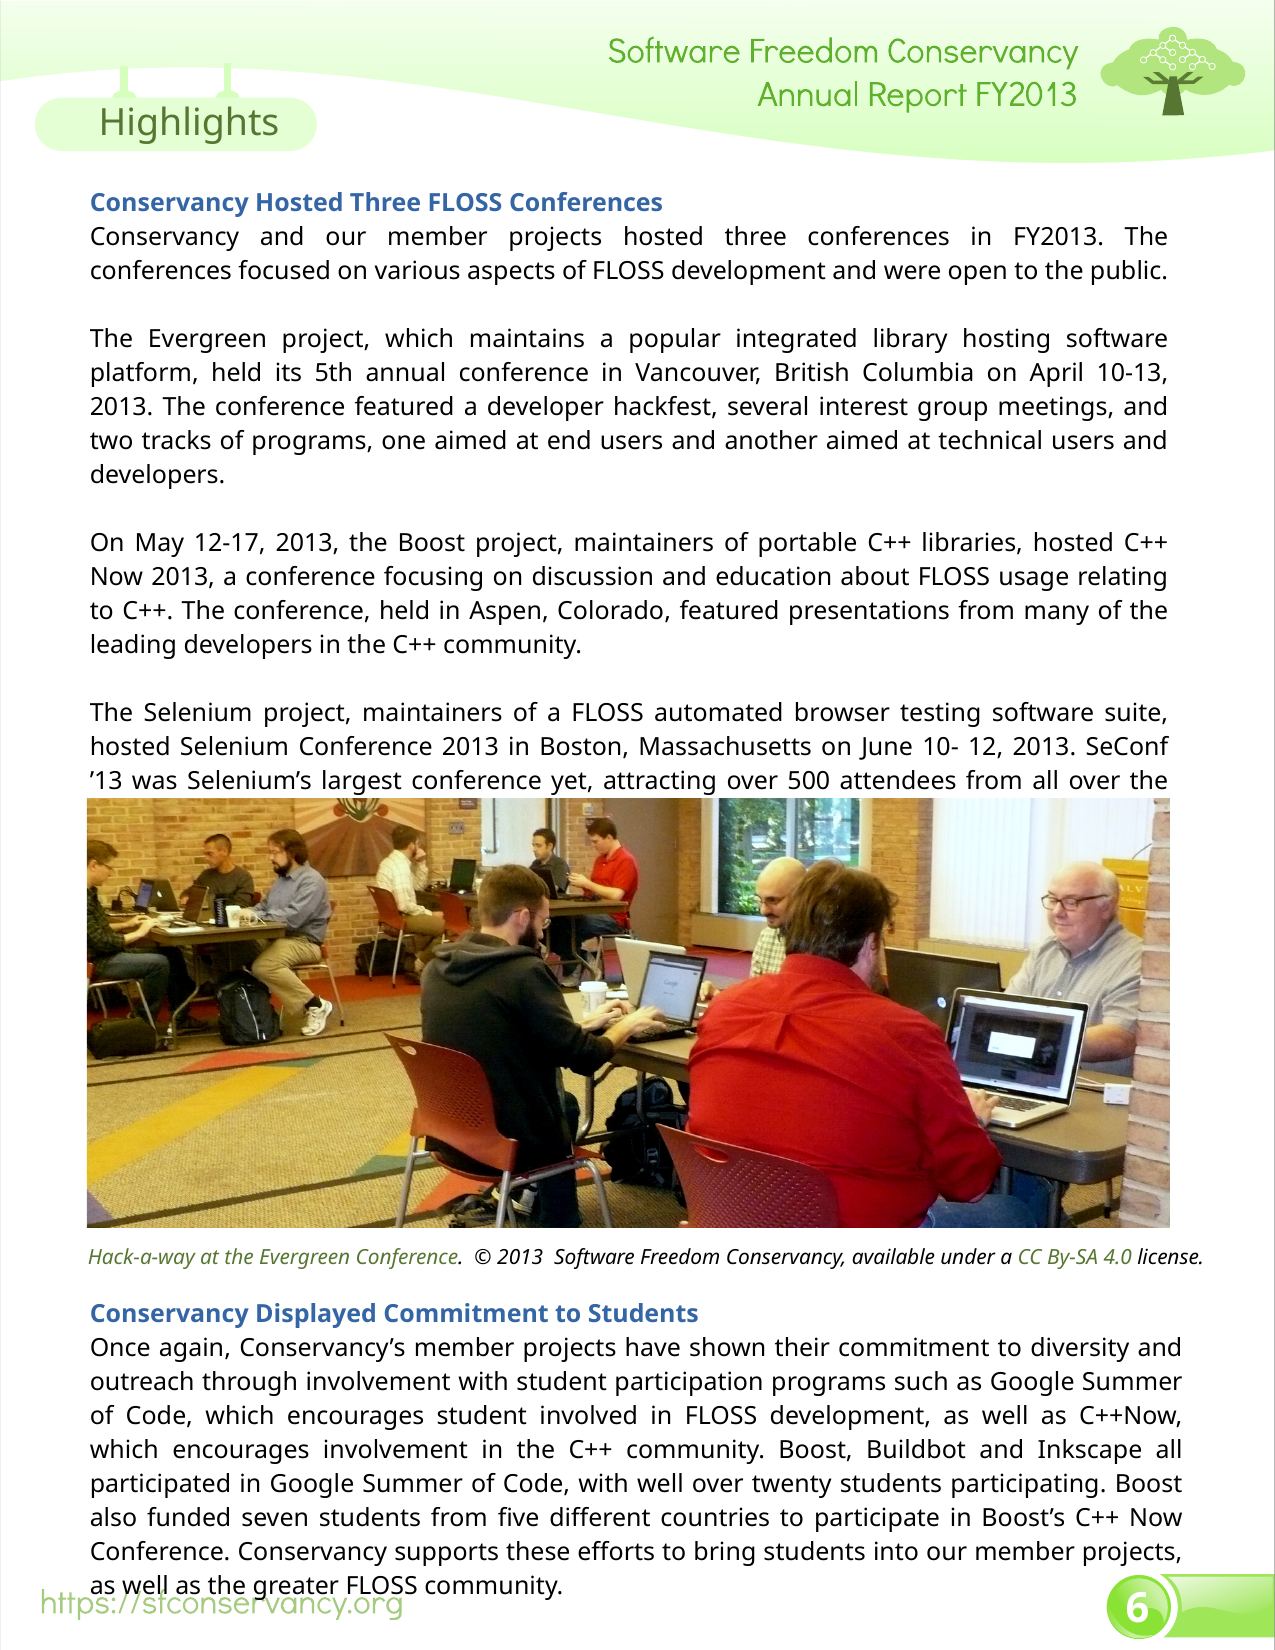

Highlights
Conservancy Hosted Three FLOSS Conferences
Conservancy and our member projects hosted three conferences in FY2013. The conferences focused on various aspects of FLOSS development and were open to the public.
The Evergreen project, which maintains a popular integrated library hosting software platform, held its 5th annual conference in Vancouver, British Columbia on April 10-13, 2013. The conference featured a developer hackfest, several interest group meetings, and two tracks of programs, one aimed at end users and another aimed at technical users and developers.
On May 12-17, 2013, the Boost project, maintainers of portable C++ libraries, hosted C++ Now 2013, a conference focusing on discussion and education about FLOSS usage relating to C++. The conference, held in Aspen, Colorado, featured presentations from many of the leading developers in the C++ community.
The Selenium project, maintainers of a FLOSS automated browser testing software suite, hosted Selenium Conference 2013 in Boston, Massachusetts on June 10- 12, 2013. SeConf ’13 was Selenium’s largest conference yet, attracting over 500 attendees from all over the world to network, attend workshops, and learn more about the project.
Hack-a-way at the Evergreen Conference. © 2013 Software Freedom Conservancy, available under a CC By-SA 4.0 license.
Conservancy Displayed Commitment to Students
Once again, Conservancy’s member projects have shown their commitment to diversity and outreach through involvement with student participation programs such as Google Summer of Code, which encourages student involved in FLOSS development, as well as C++Now, which encourages involvement in the C++ community. Boost, Buildbot and Inkscape all participated in Google Summer of Code, with well over twenty students participating. Boost also funded seven students from five different countries to participate in Boost’s C++ Now Conference. Conservancy supports these efforts to bring students into our member projects, as well as the greater FLOSS community.